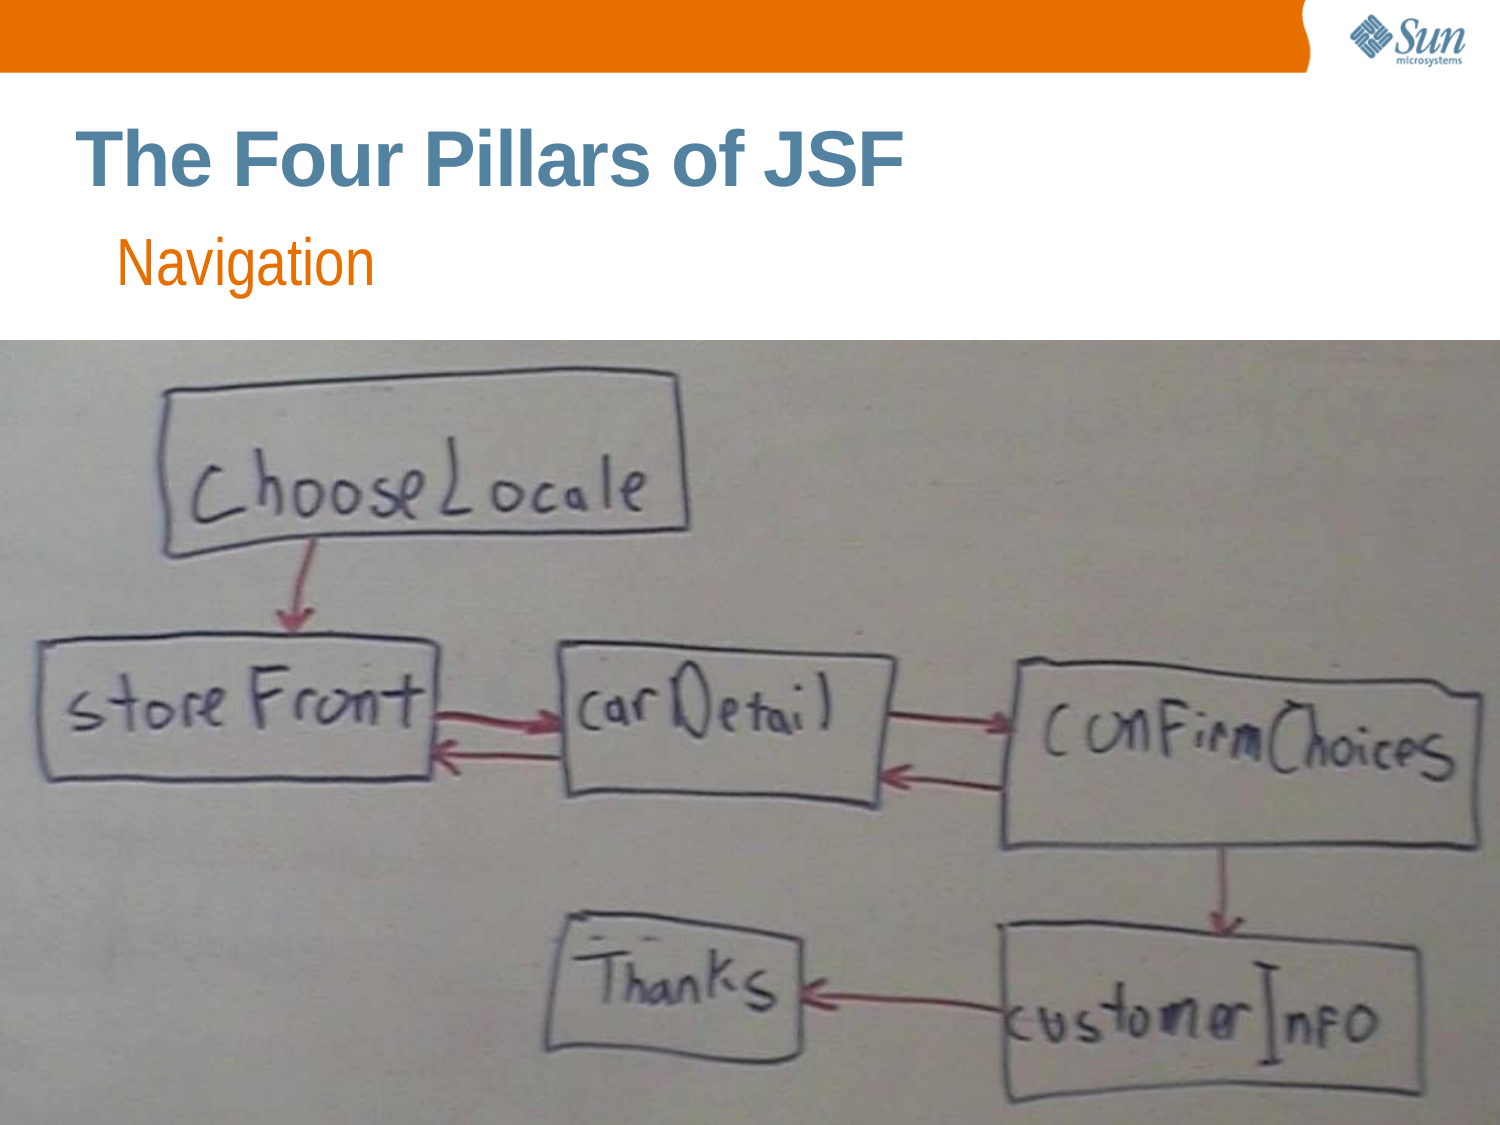

# The Four Pillars of JSF
Navigation
34